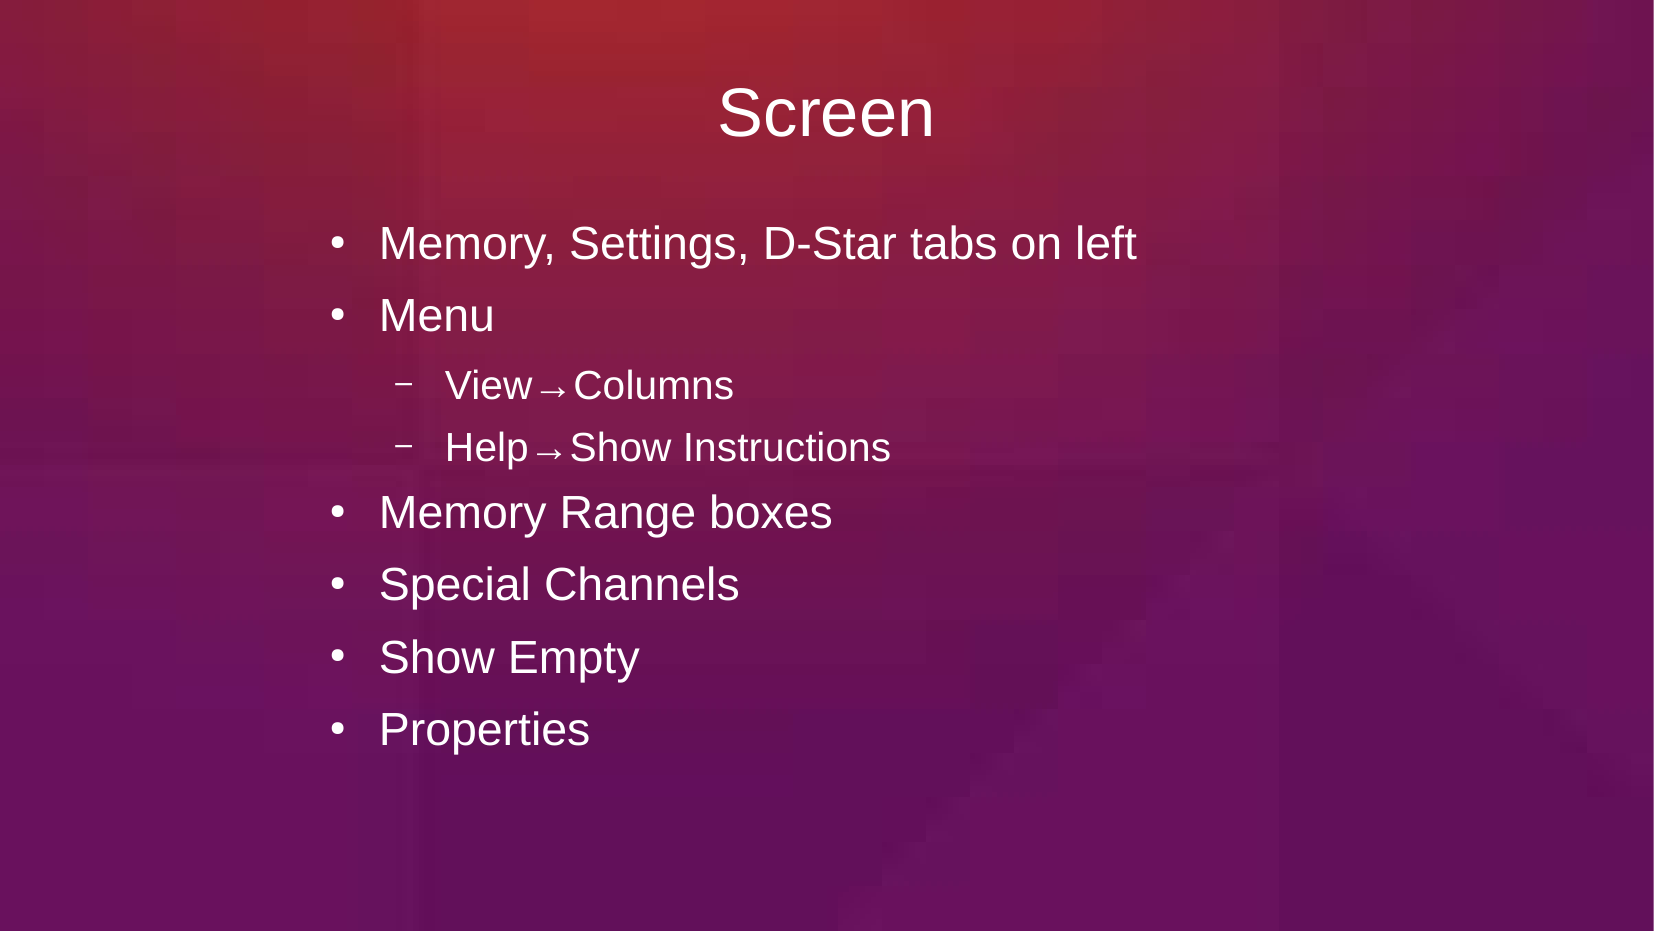

# Screen
Memory, Settings, D-Star tabs on left
Menu
View→Columns
Help→Show Instructions
Memory Range boxes
Special Channels
Show Empty
Properties